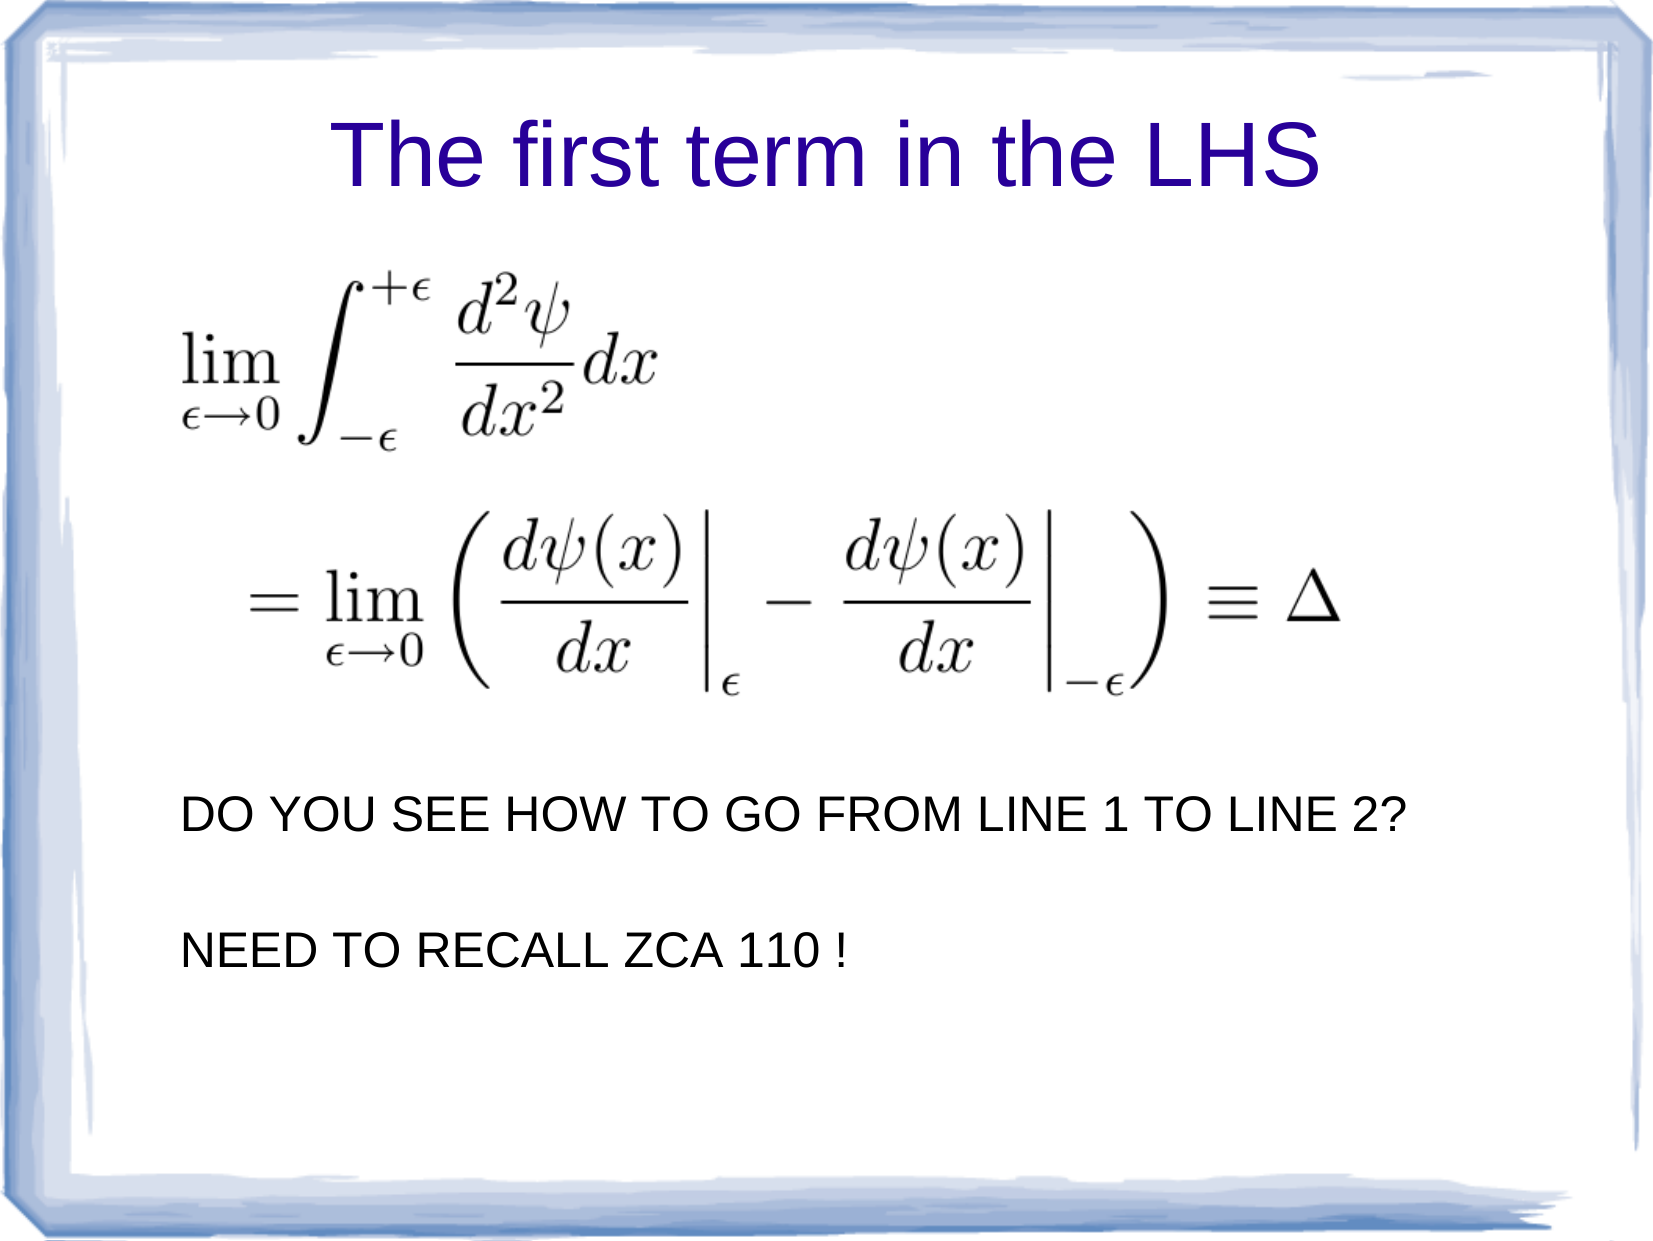

# The first term in the LHS
DO YOU SEE HOW TO GO FROM LINE 1 TO LINE 2?
NEED TO RECALL ZCA 110 !